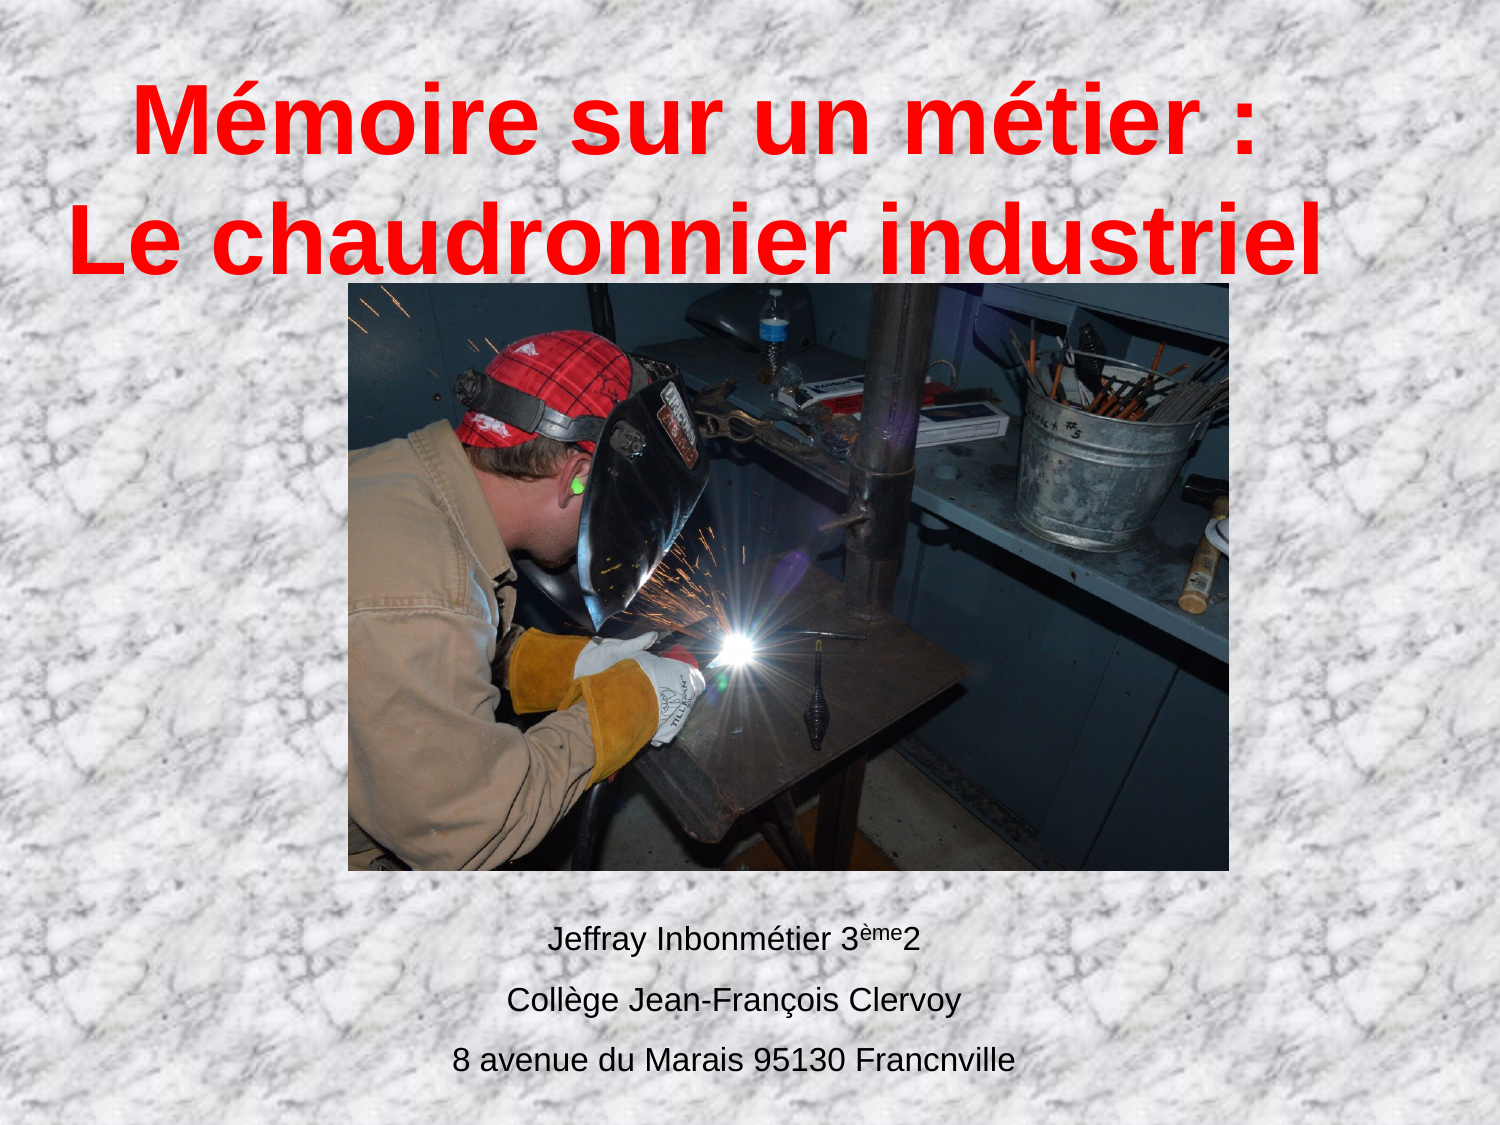

# Mémoire sur un métier : Le chaudronnier industriel
Jeffray Inbonmétier 3ème2
Collège Jean-François Clervoy
8 avenue du Marais 95130 Francnville